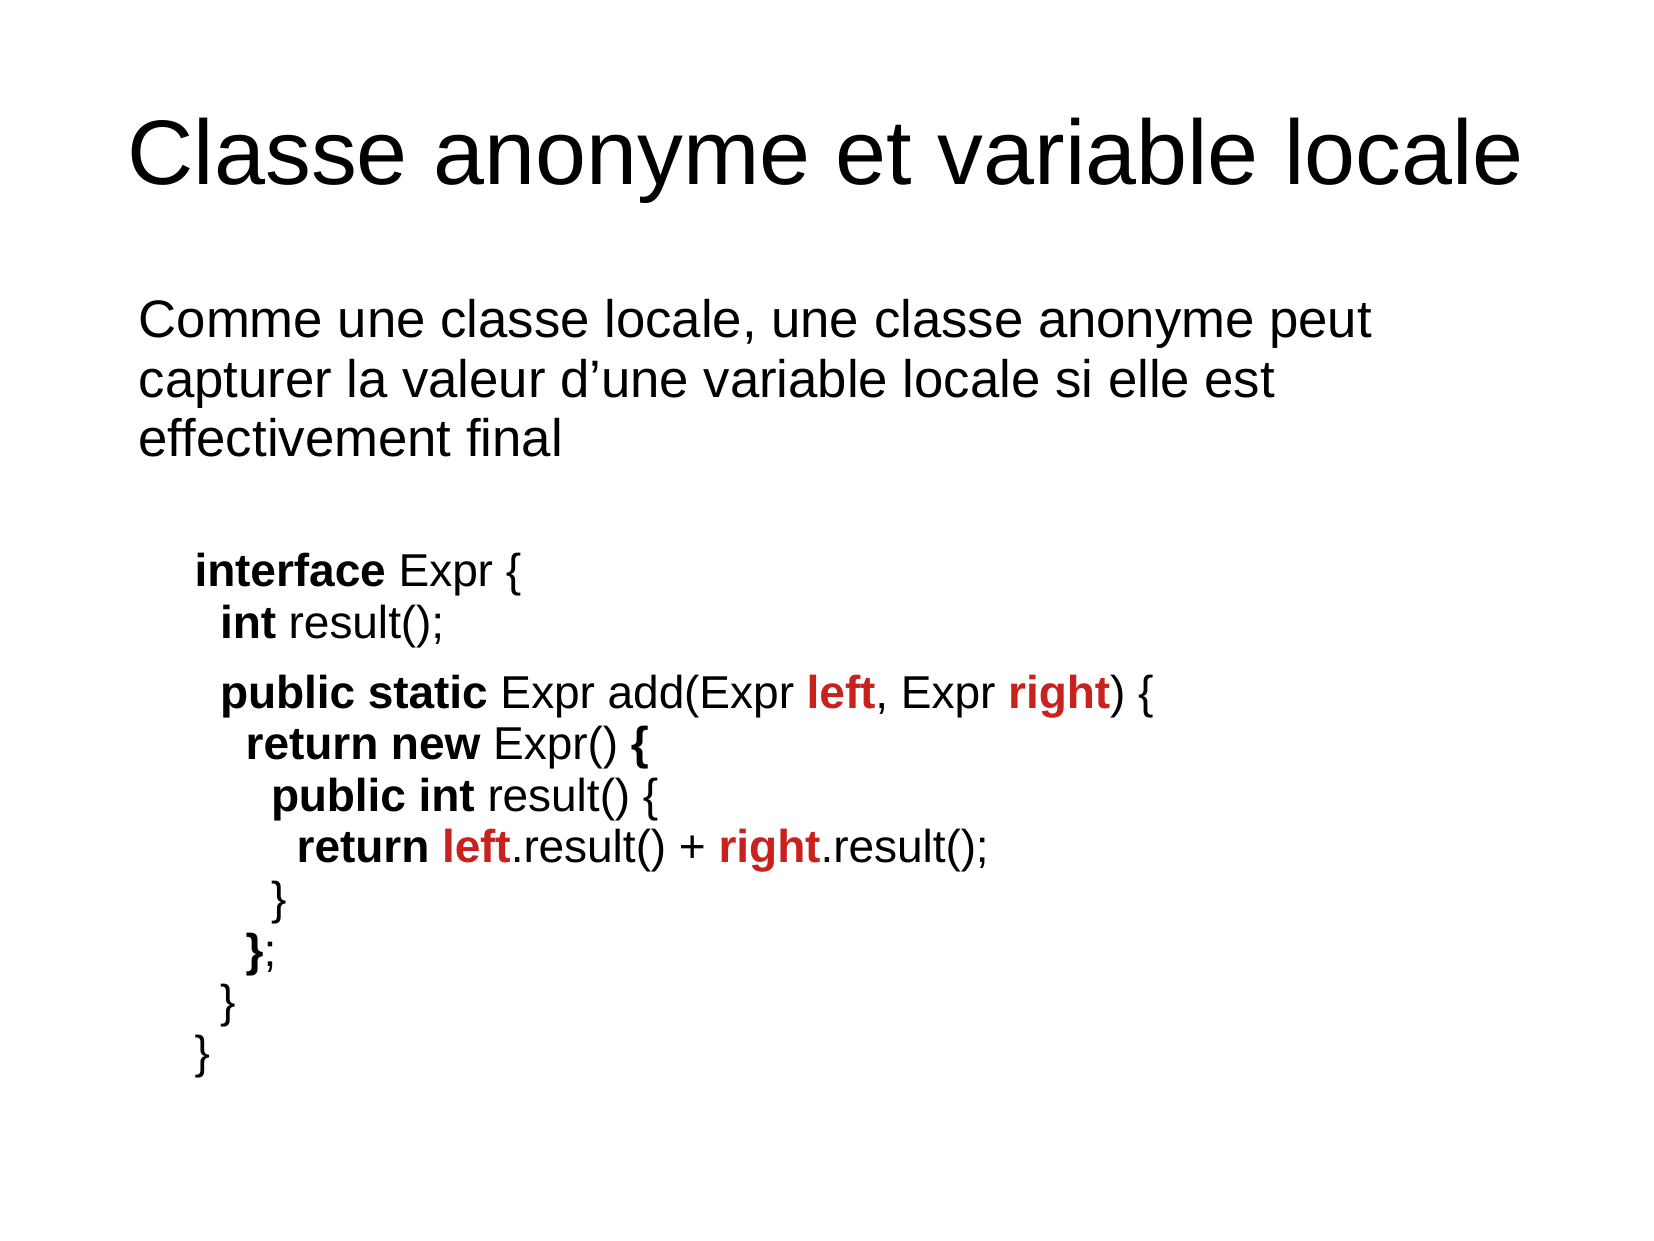

# Classe anonyme et variable locale
Comme une classe locale, une classe anonyme peut capturer la valeur d’une variable locale si elle est effectivement final
interface Expr {
 int result();
 public static Expr add(Expr left, Expr right) {
 return new Expr() {
 public int result() {
 return left.result() + right.result();
 }
 };
 }
}